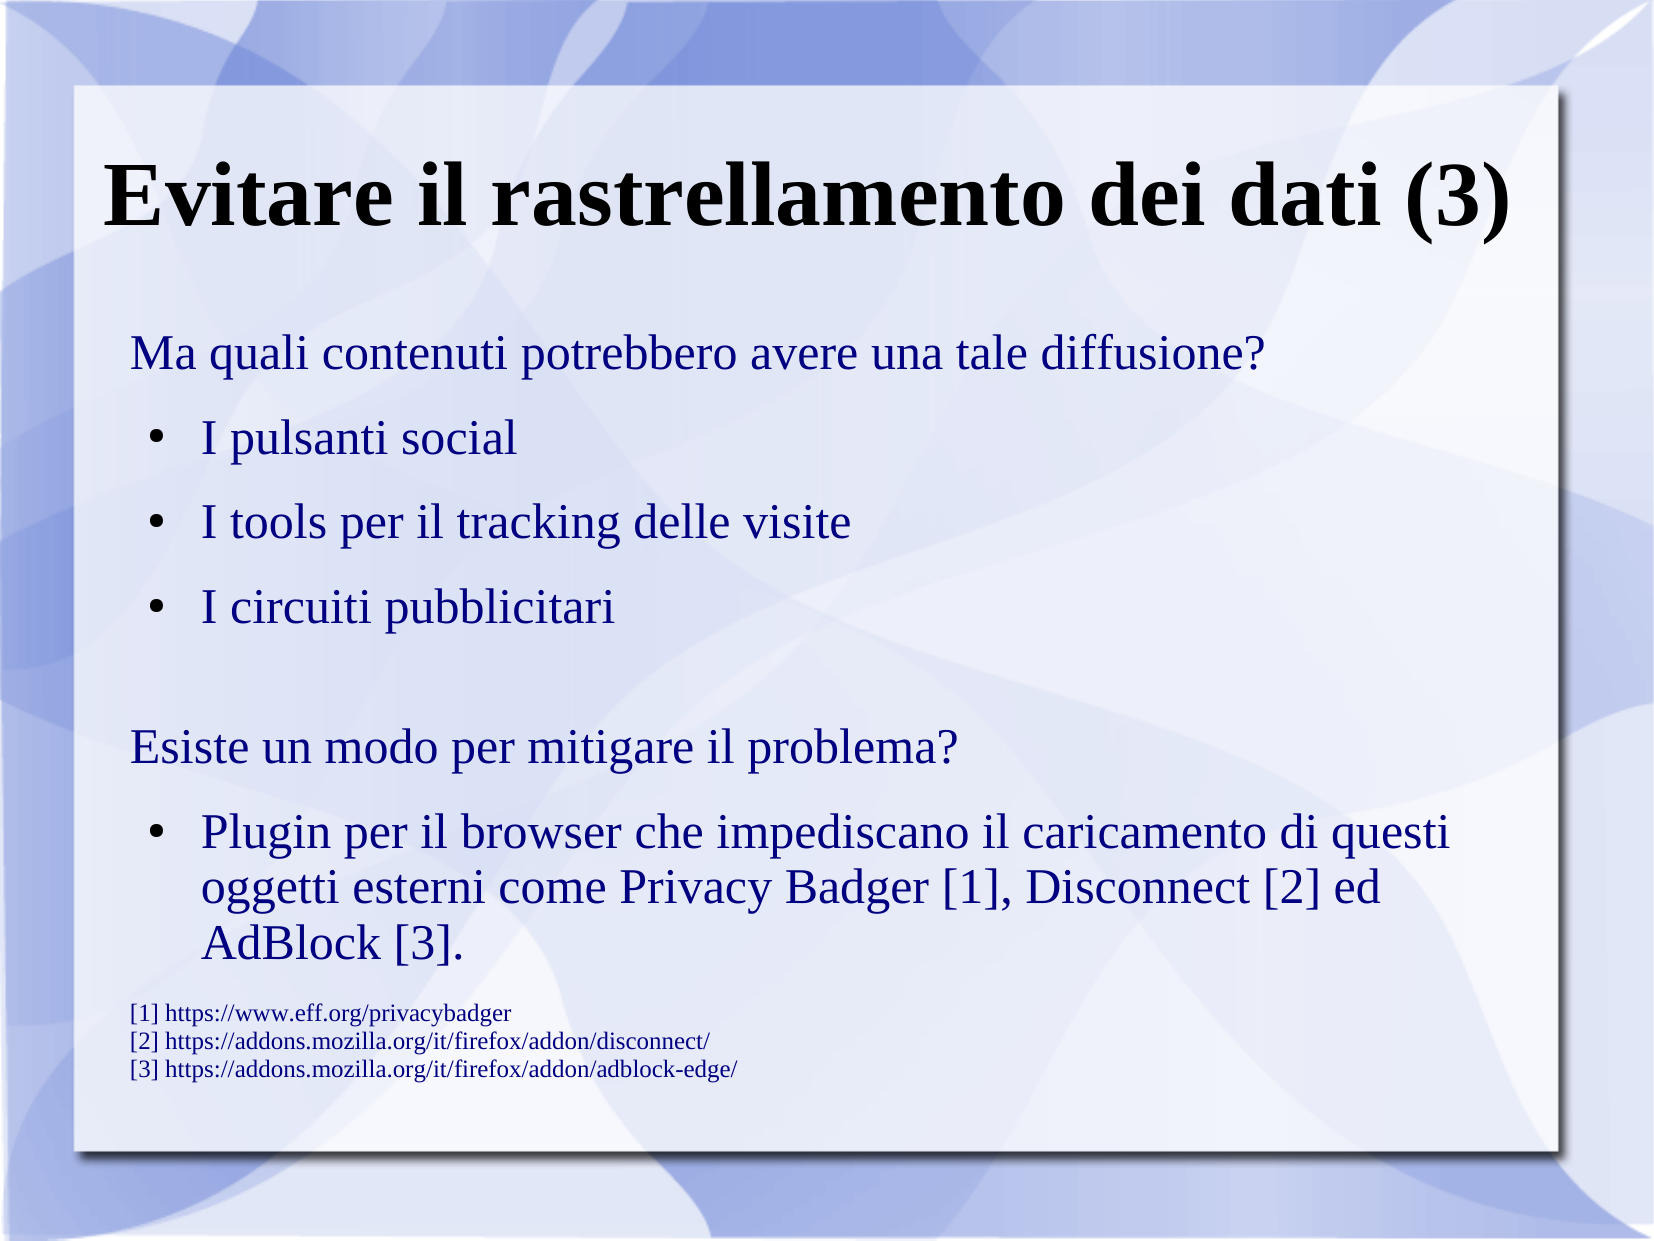

# Evitare il rastrellamento dei dati (3)
Ma quali contenuti potrebbero avere una tale diffusione?
I pulsanti social
I tools per il tracking delle visite
I circuiti pubblicitari
Esiste un modo per mitigare il problema?
Plugin per il browser che impediscano il caricamento di questi oggetti esterni come Privacy Badger [1], Disconnect [2] ed AdBlock [3].
[1] https://www.eff.org/privacybadger
[2] https://addons.mozilla.org/it/firefox/addon/disconnect/
[3] https://addons.mozilla.org/it/firefox/addon/adblock-edge/